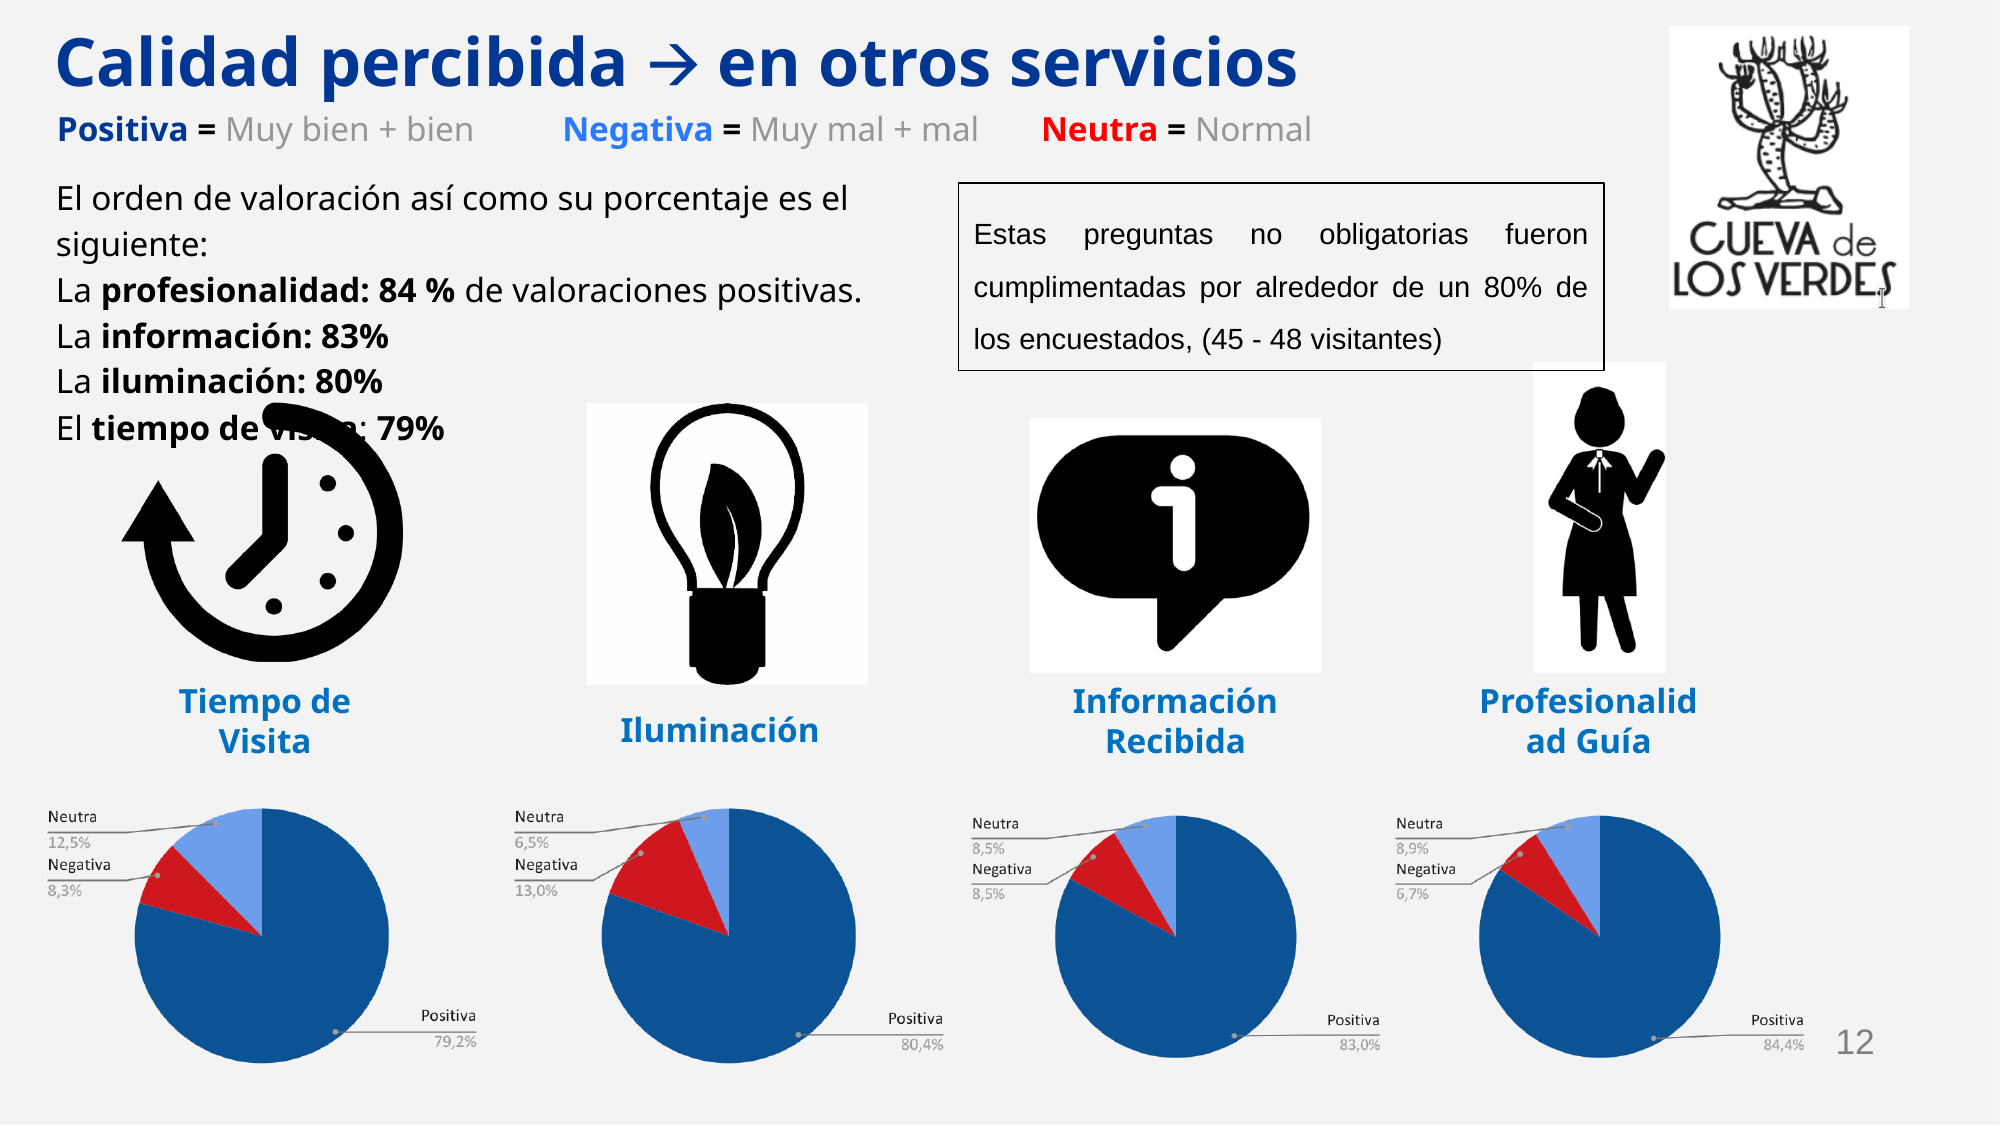

Calidad percibida 🡪 en otros servicios
Positiva = Muy bien + bien Negativa = Muy mal + mal Neutra = Normal
El orden de valoración así como su porcentaje es el siguiente:
La profesionalidad: 84 % de valoraciones positivas.
La información: 83%
La iluminación: 80%
El tiempo de visita: 79%
Estas preguntas no obligatorias fueron cumplimentadas por alrededor de un 80% de los encuestados, (45 - 48 visitantes)
Tiempo de Visita
Información Recibida
Profesionalidad Guía
Iluminación